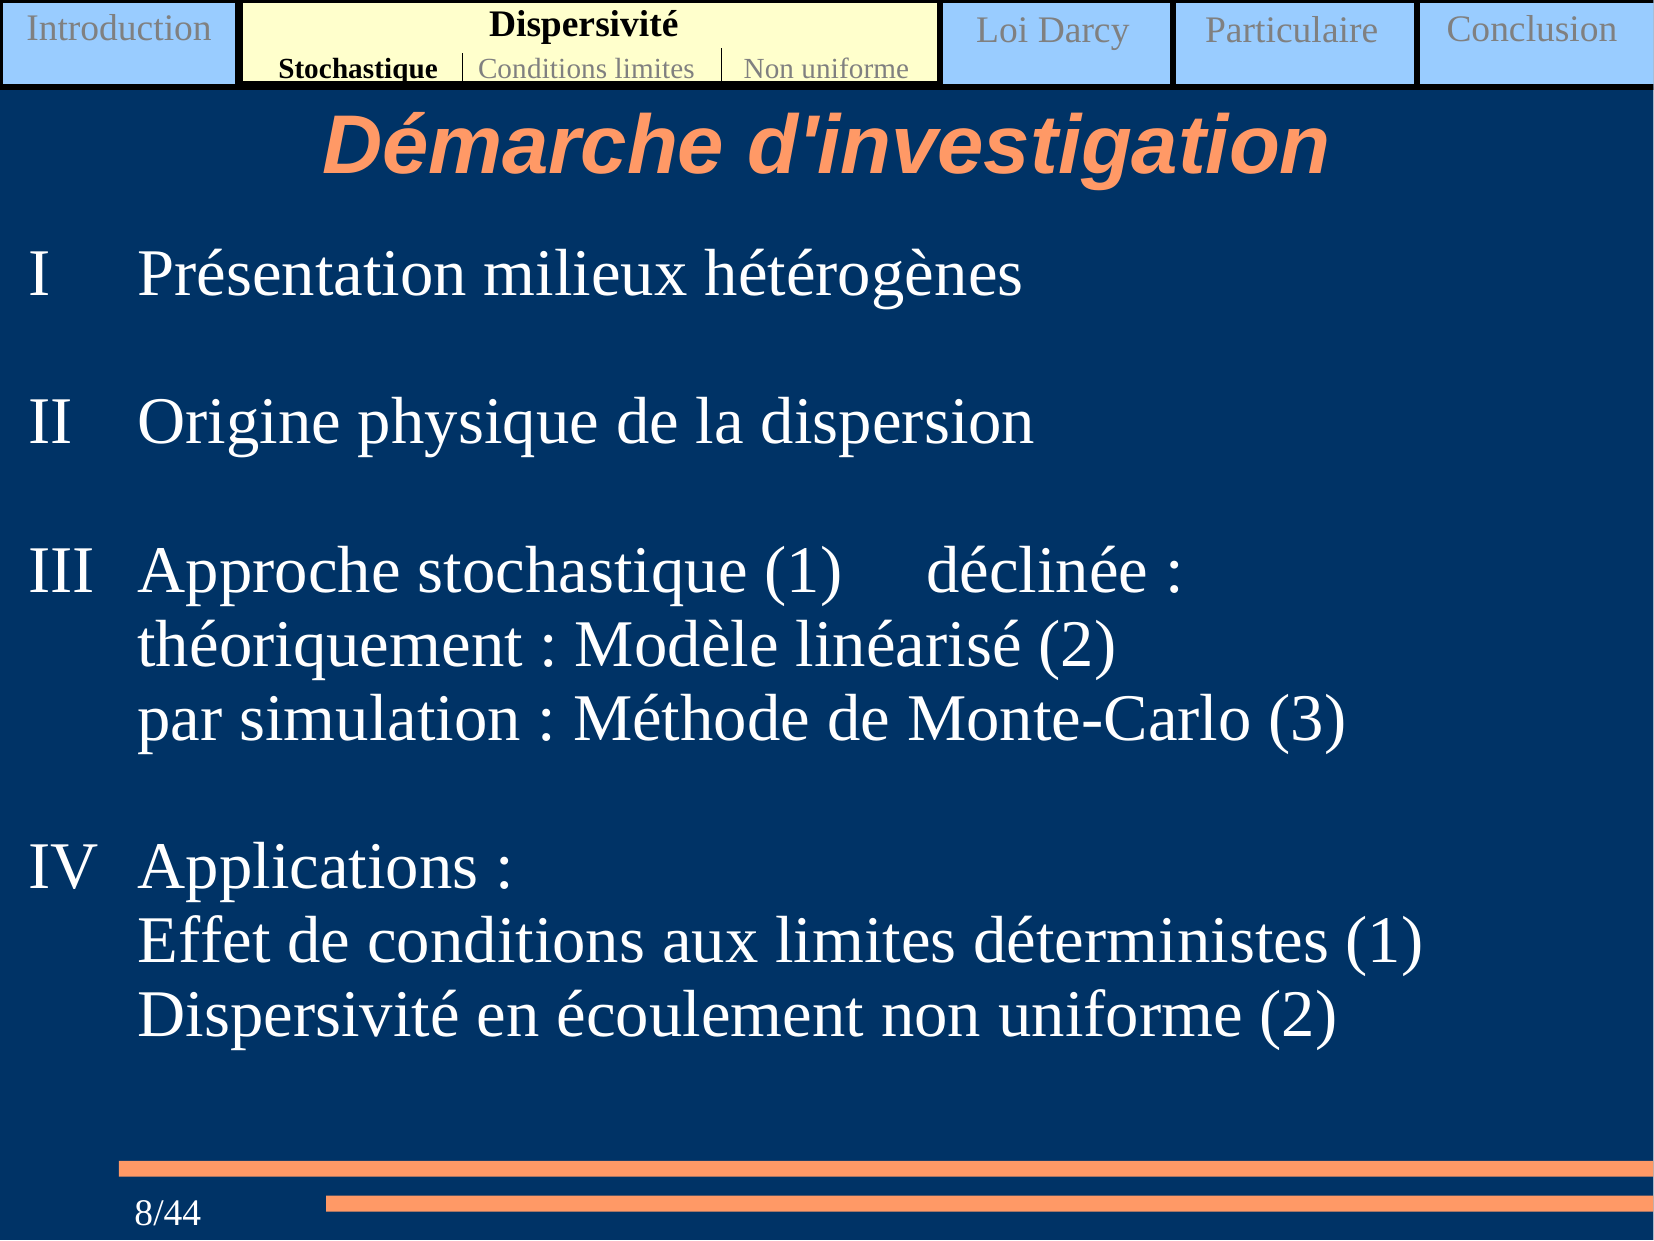

Dispersivité
Introduction
Conclusion
Loi Darcy
Particulaire
Stochastique
Conditions limites
Non uniforme
# Démarche d'investigation
I	Présentation milieux hétérogènes
II	Origine physique de la dispersion
III	Approche stochastique (1) déclinée :
	théoriquement : Modèle linéarisé (2)
	par simulation : Méthode de Monte-Carlo (3)
IV	Applications :
	Effet de conditions aux limites déterministes (1)
	Dispersivité en écoulement non uniforme (2)